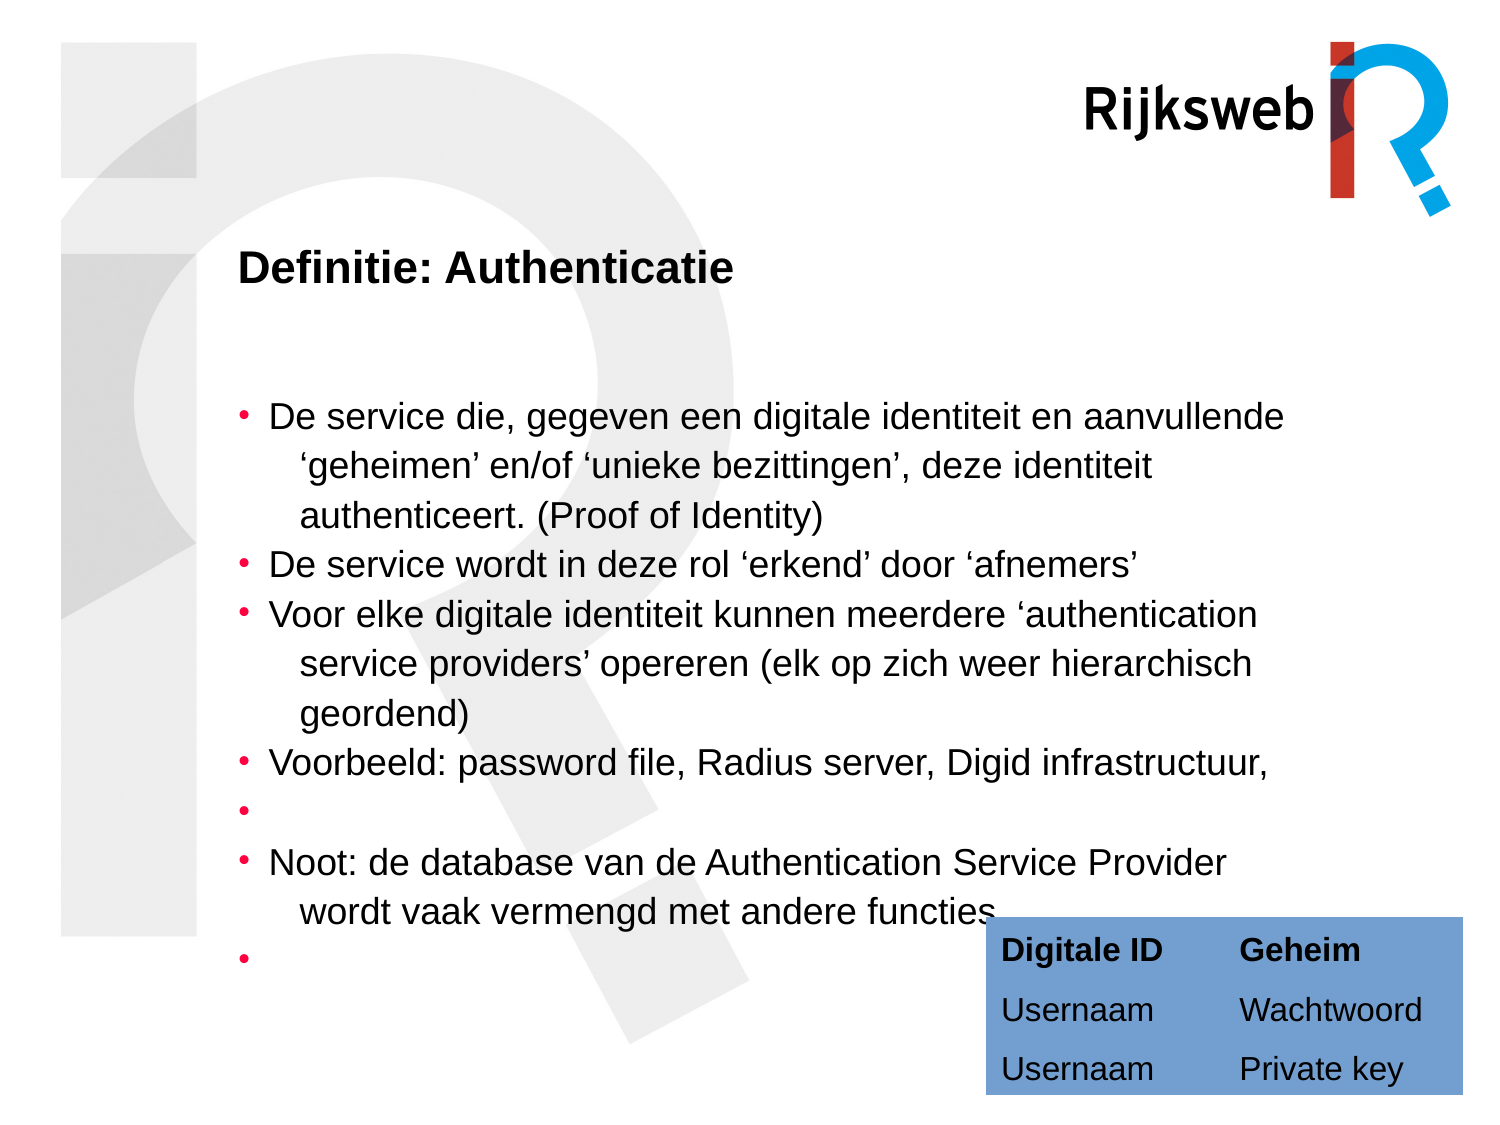

# Definitie: Authenticatie
De service die, gegeven een digitale identiteit en aanvullende ‘geheimen’ en/of ‘unieke bezittingen’, deze identiteit authenticeert. (Proof of Identity)
De service wordt in deze rol ‘erkend’ door ‘afnemers’
Voor elke digitale identiteit kunnen meerdere ‘authentication service providers’ opereren (elk op zich weer hierarchisch geordend)
Voorbeeld: password file, Radius server, Digid infrastructuur,
Noot: de database van de Authentication Service Provider wordt vaak vermengd met andere functies
| Digitale ID | Geheim |
| --- | --- |
| Usernaam | Wachtwoord |
| Usernaam | Private key |
1